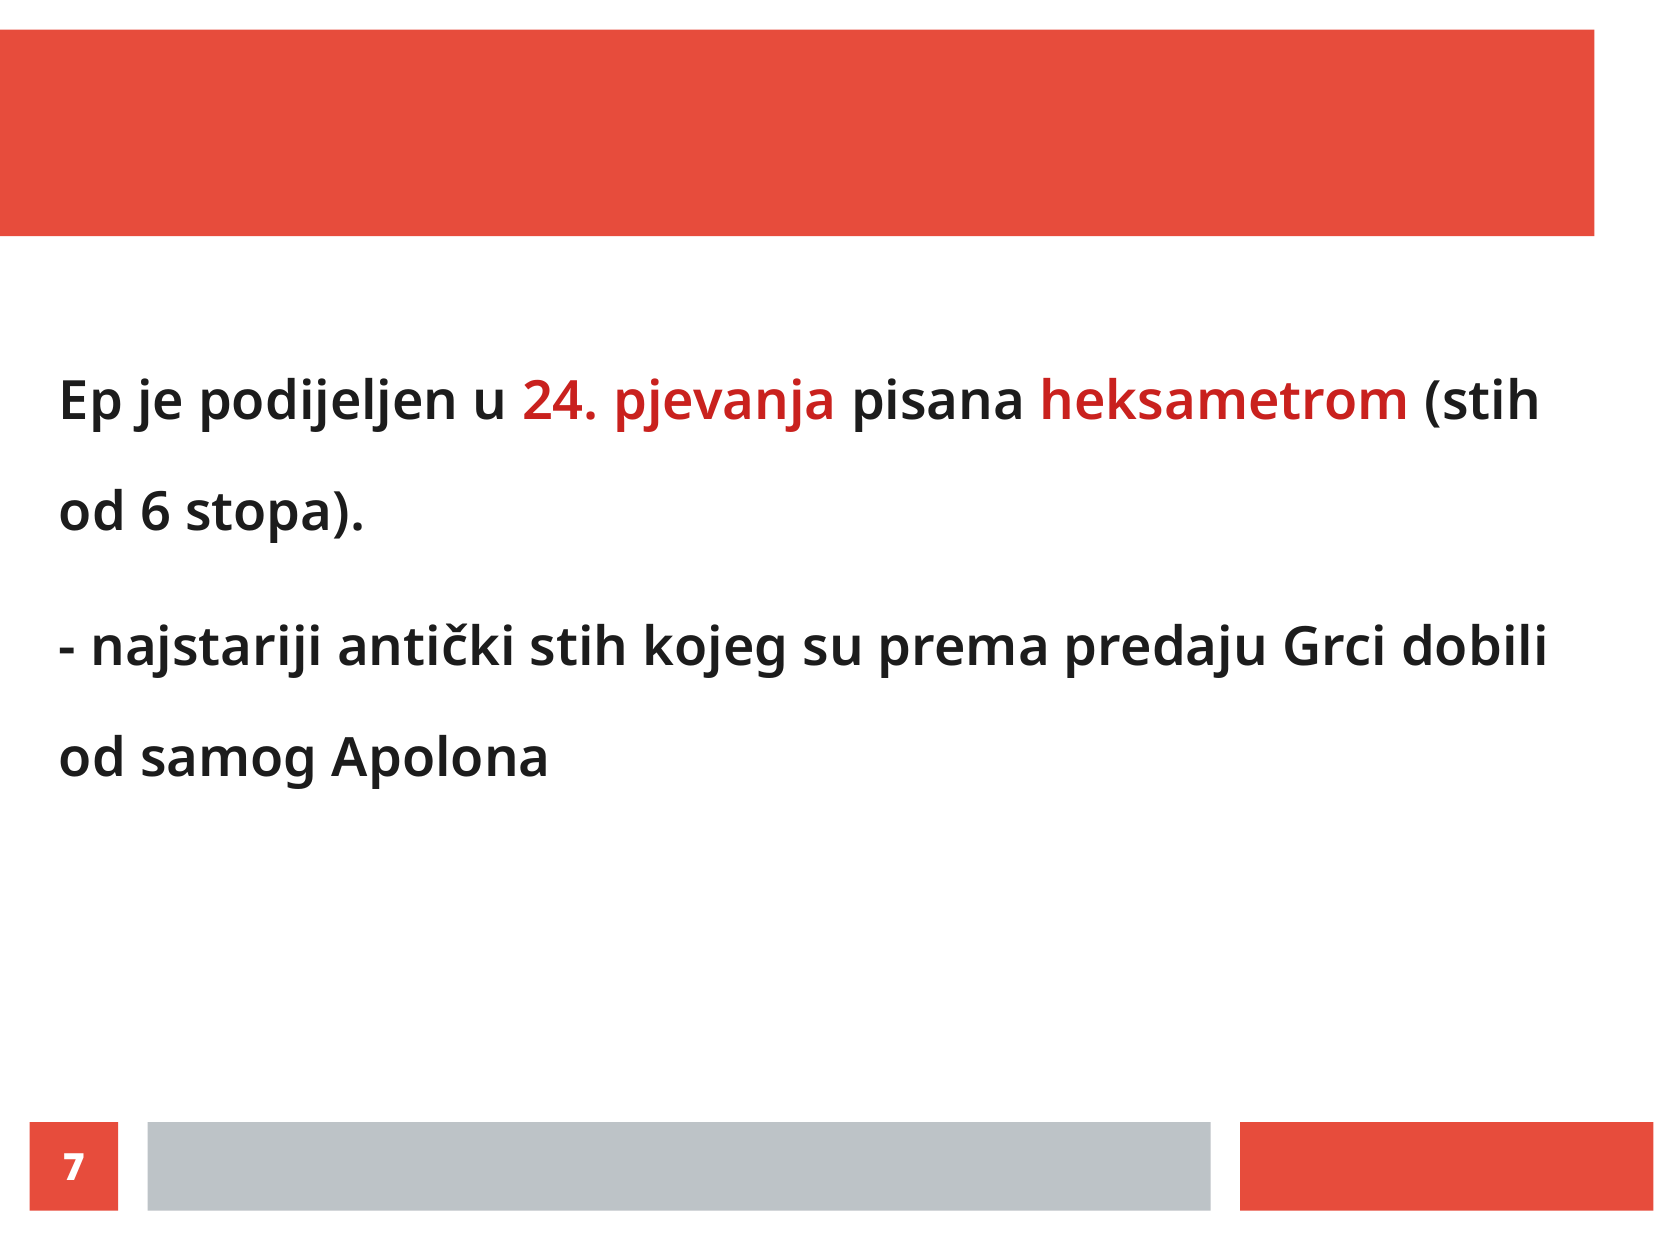

#
Ep je podijeljen u 24. pjevanja pisana heksametrom (stih od 6 stopa).
- najstariji antički stih kojeg su prema predaju Grci dobili od samog Apolona
7